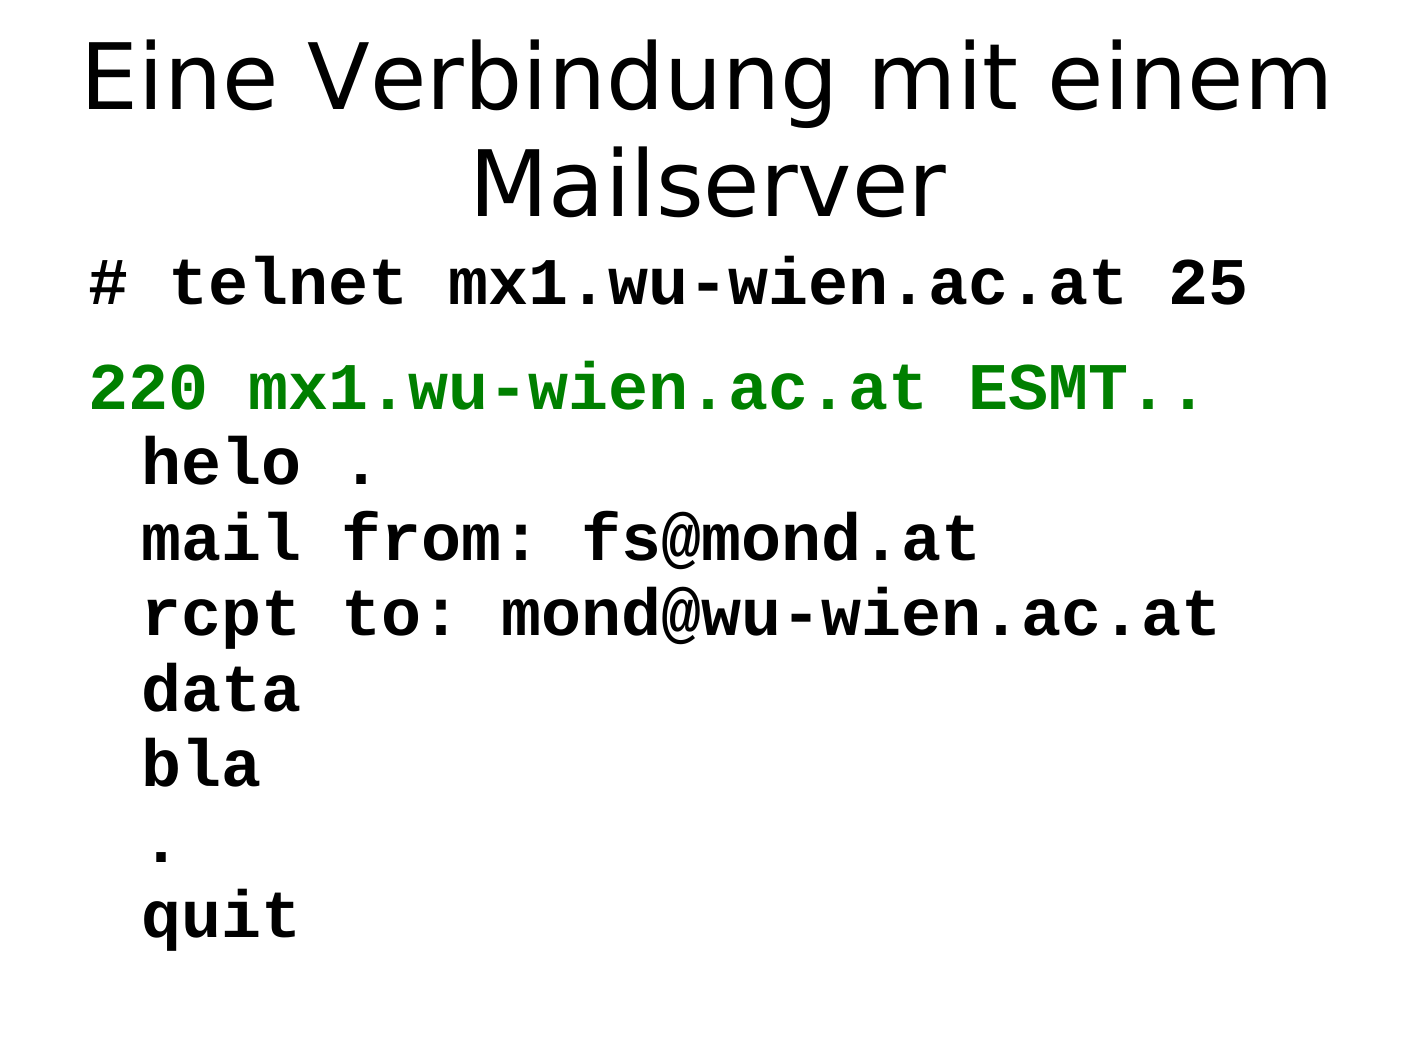

# Eine Verbindung mit einem Mailserver
# telnet mx1.wu-wien.ac.at 25
220 mx1.wu-wien.ac.at ESMT..
helo .
mail from: fs@mond.at
rcpt to: mond@wu-wien.ac.at
data
bla
.
quit